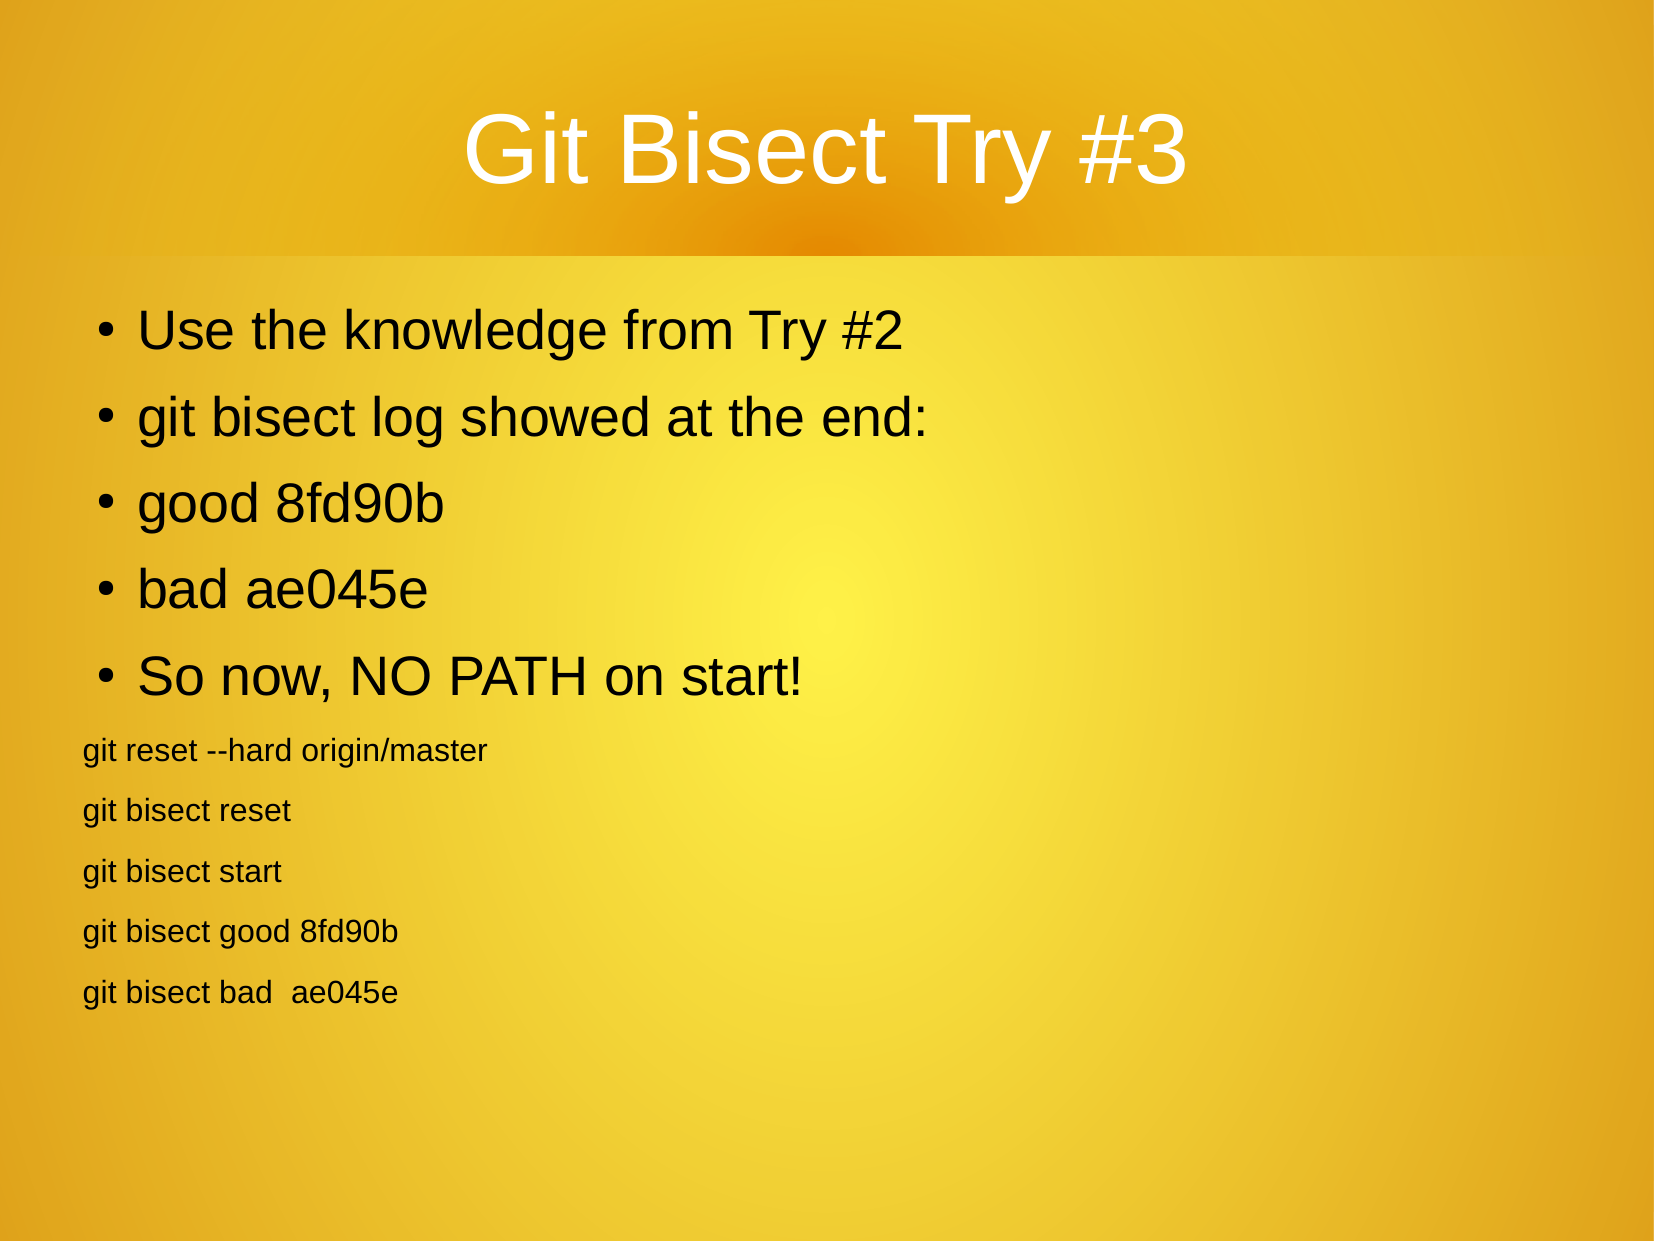

# Git Bisect Try #3
Use the knowledge from Try #2
git bisect log showed at the end:
good 8fd90b
bad ae045e
So now, NO PATH on start!
git reset --hard origin/master
git bisect reset
git bisect start
git bisect good 8fd90b
git bisect bad ae045e